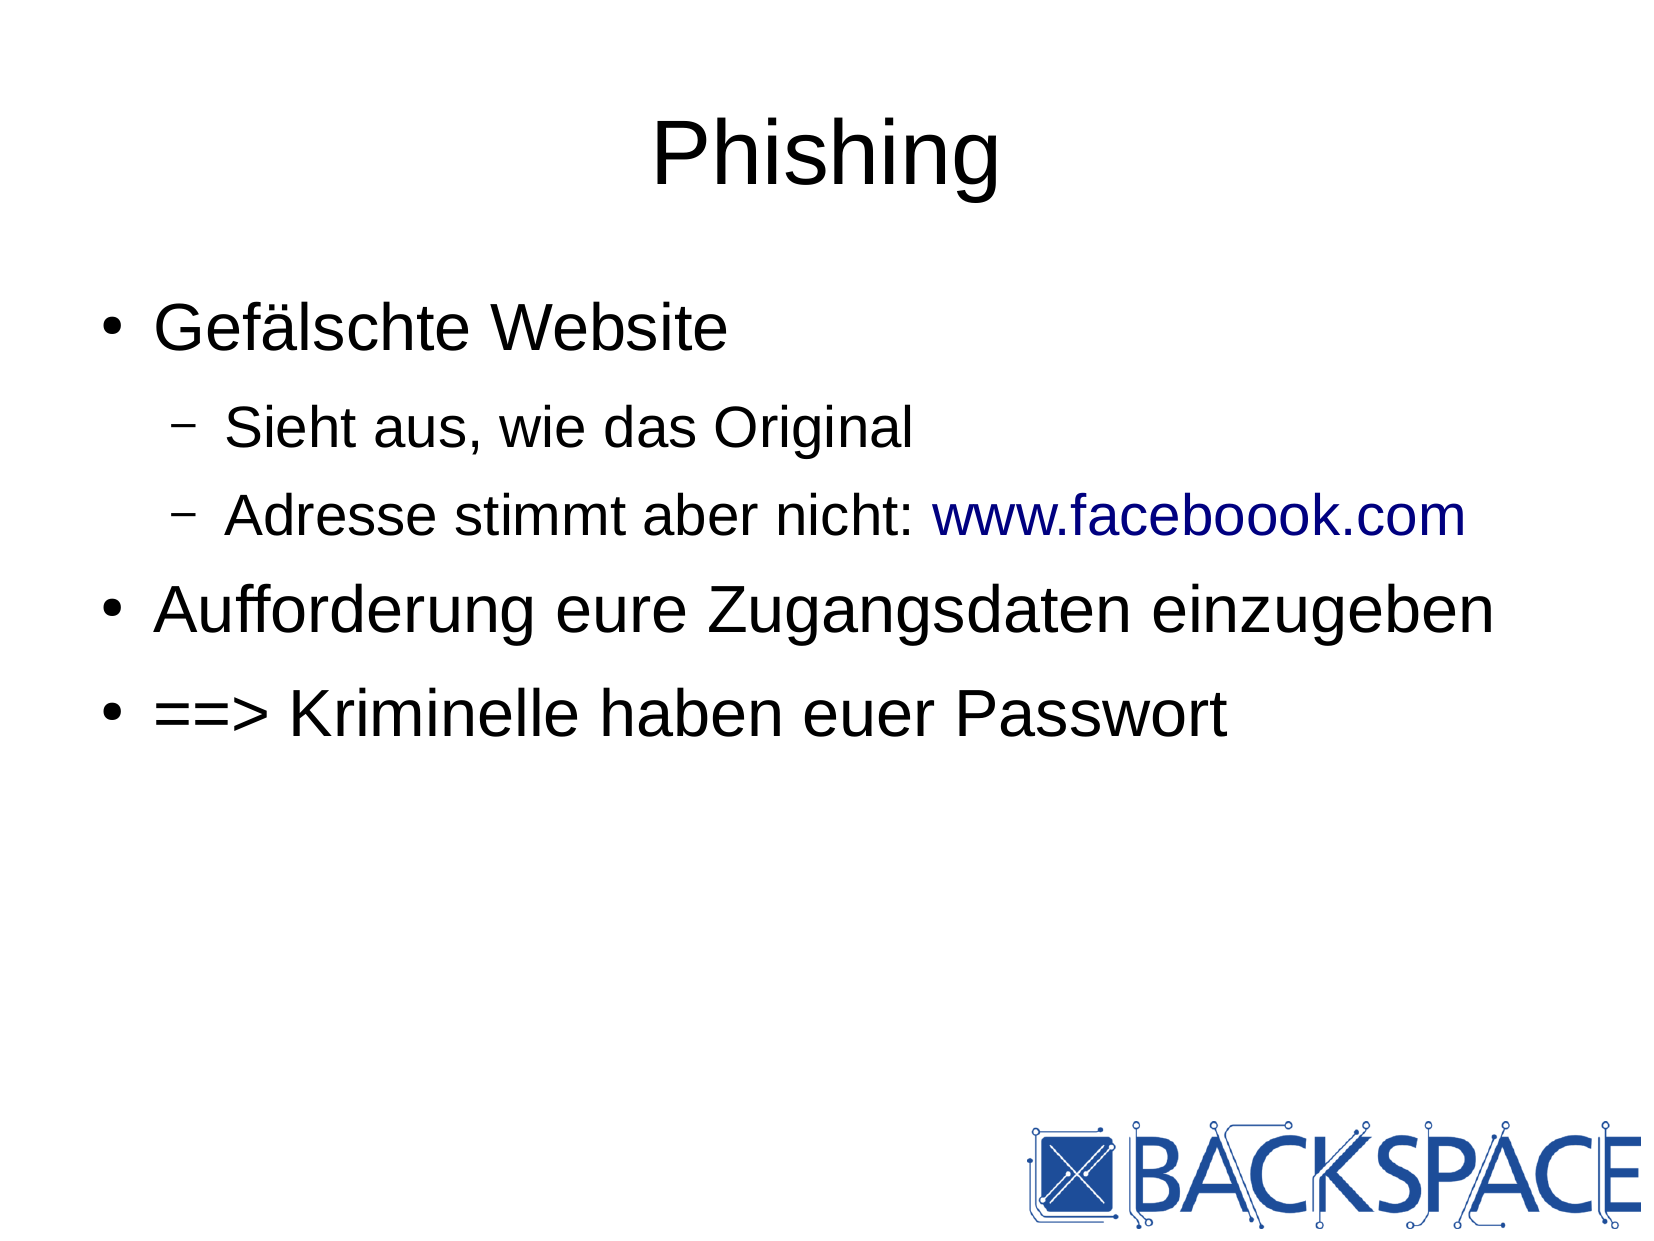

# Phishing
Gefälschte Website
Sieht aus, wie das Original
Adresse stimmt aber nicht: www.faceboook.com
Aufforderung eure Zugangsdaten einzugeben
==> Kriminelle haben euer Passwort